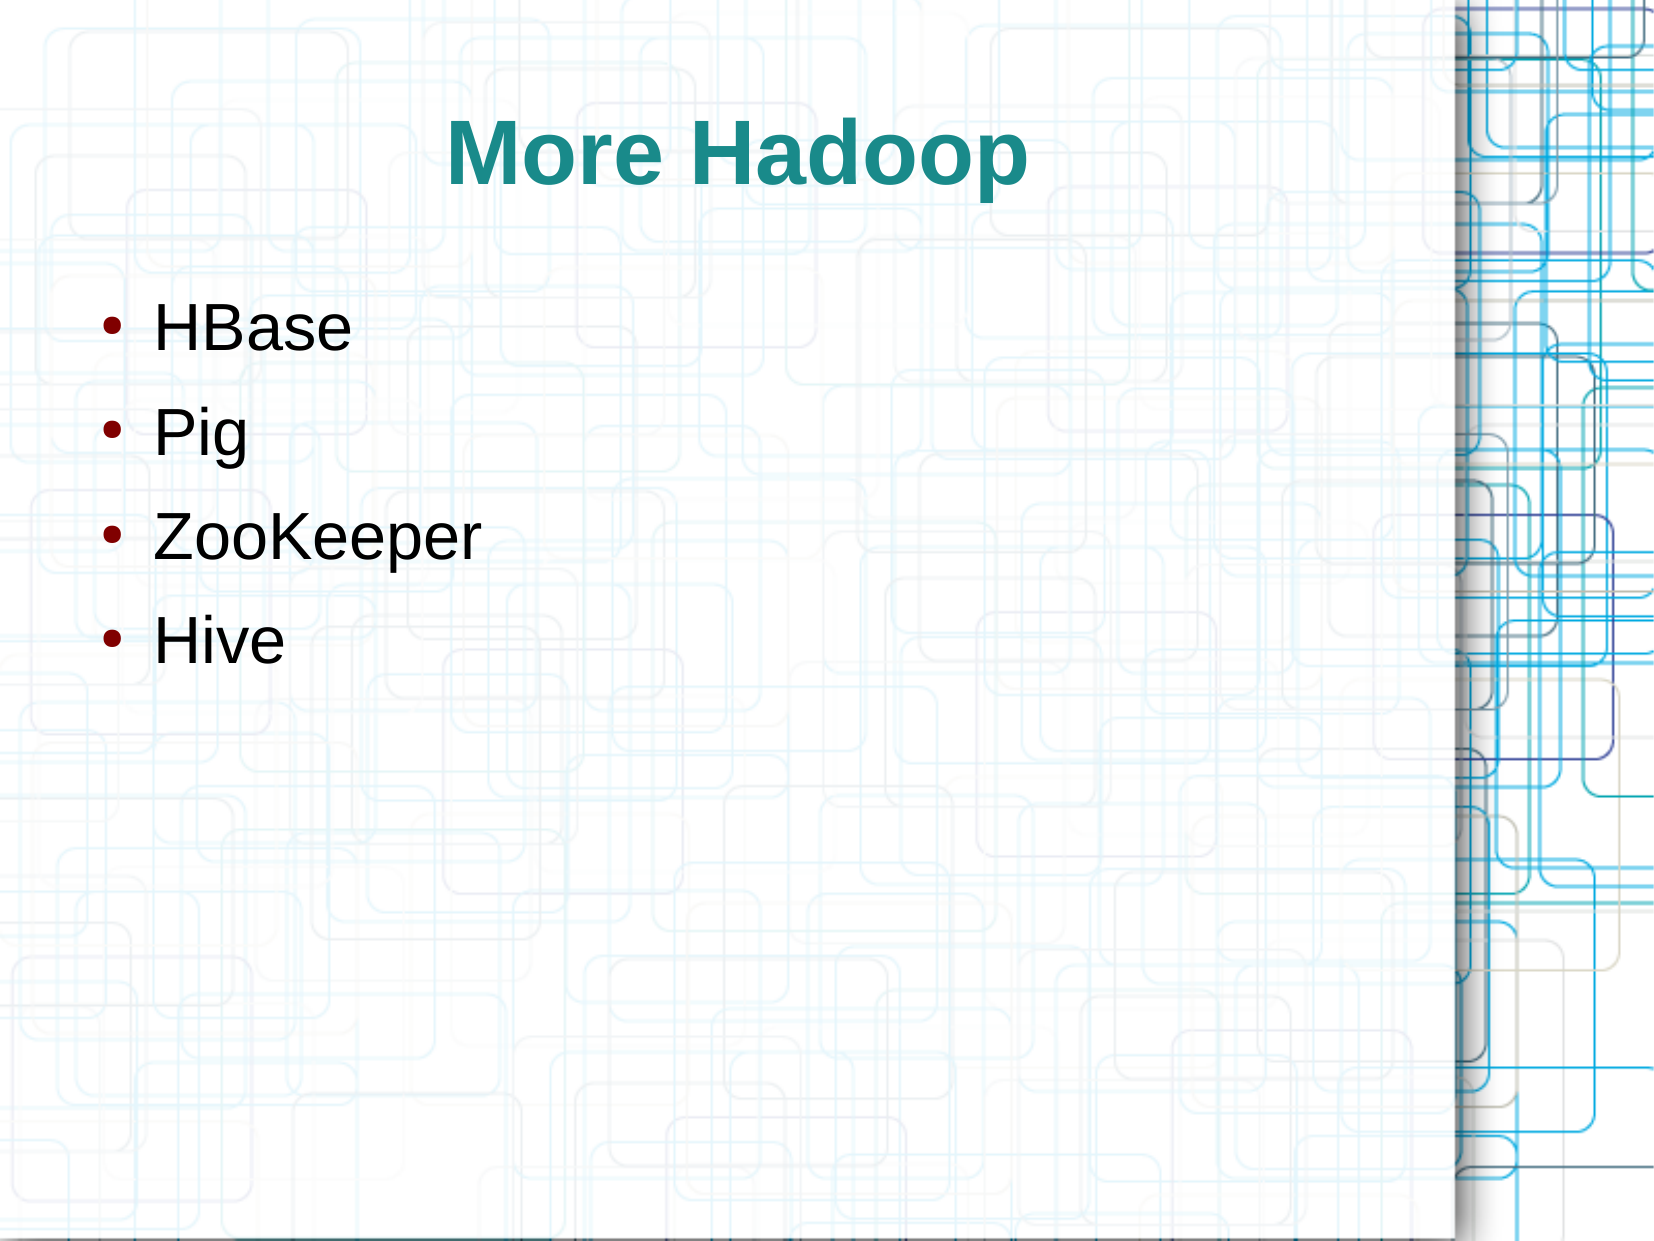

# More Hadoop
HBase
Pig
ZooKeeper
Hive